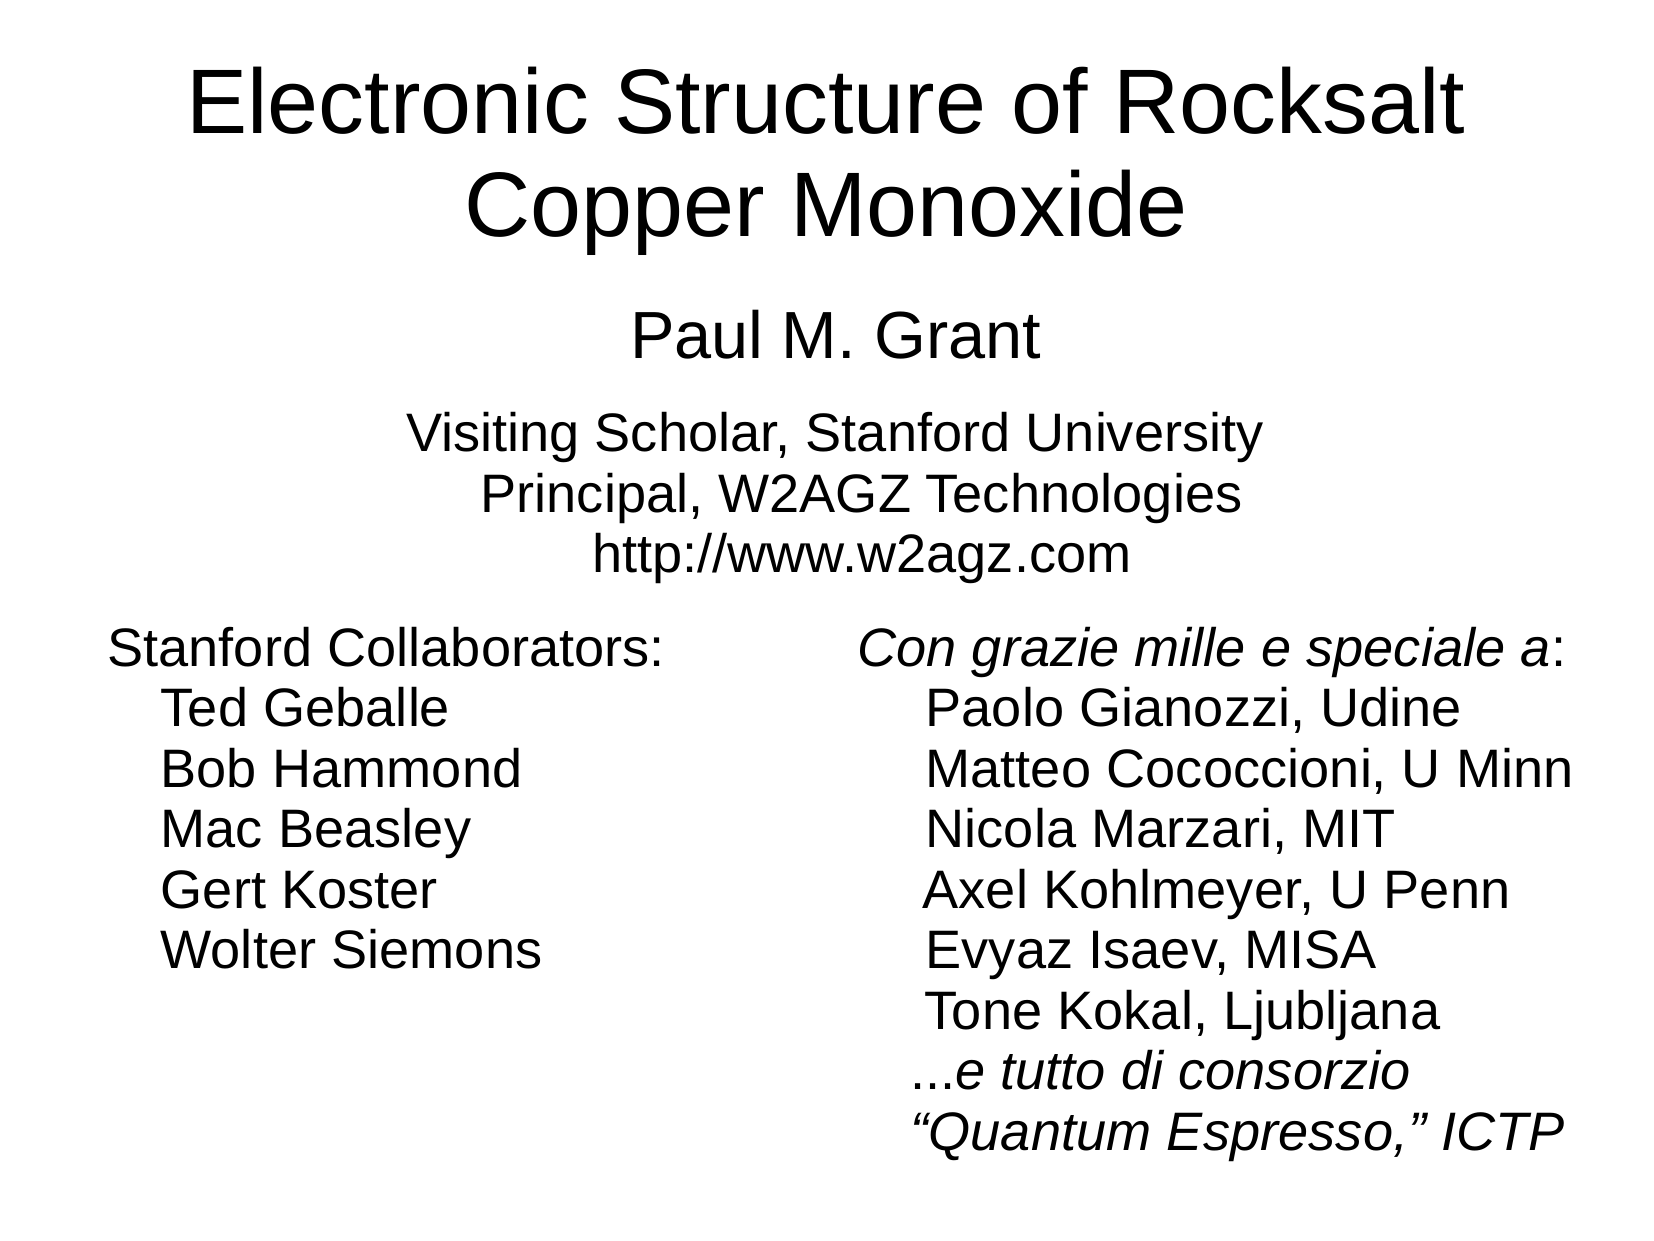

# Electronic Structure of Rocksalt Copper Monoxide
Paul M. Grant
Visiting Scholar, Stanford University
Principal, W2AGZ Technologies
http://www.w2agz.com
Stanford Collaborators:
Ted Geballe
Bob Hammond
Mac Beasley
Gert Koster
Wolter Siemons
Con grazie mille e speciale a:
 Paolo Gianozzi, Udine
 Matteo Cococcioni, U Minn
 Nicola Marzari, MIT
 Axel Kohlmeyer, U Penn
 Evyaz Isaev, MISA
 Tone Kokal, Ljubljana
...e tutto di consorzio “Quantum Espresso,” ICTP